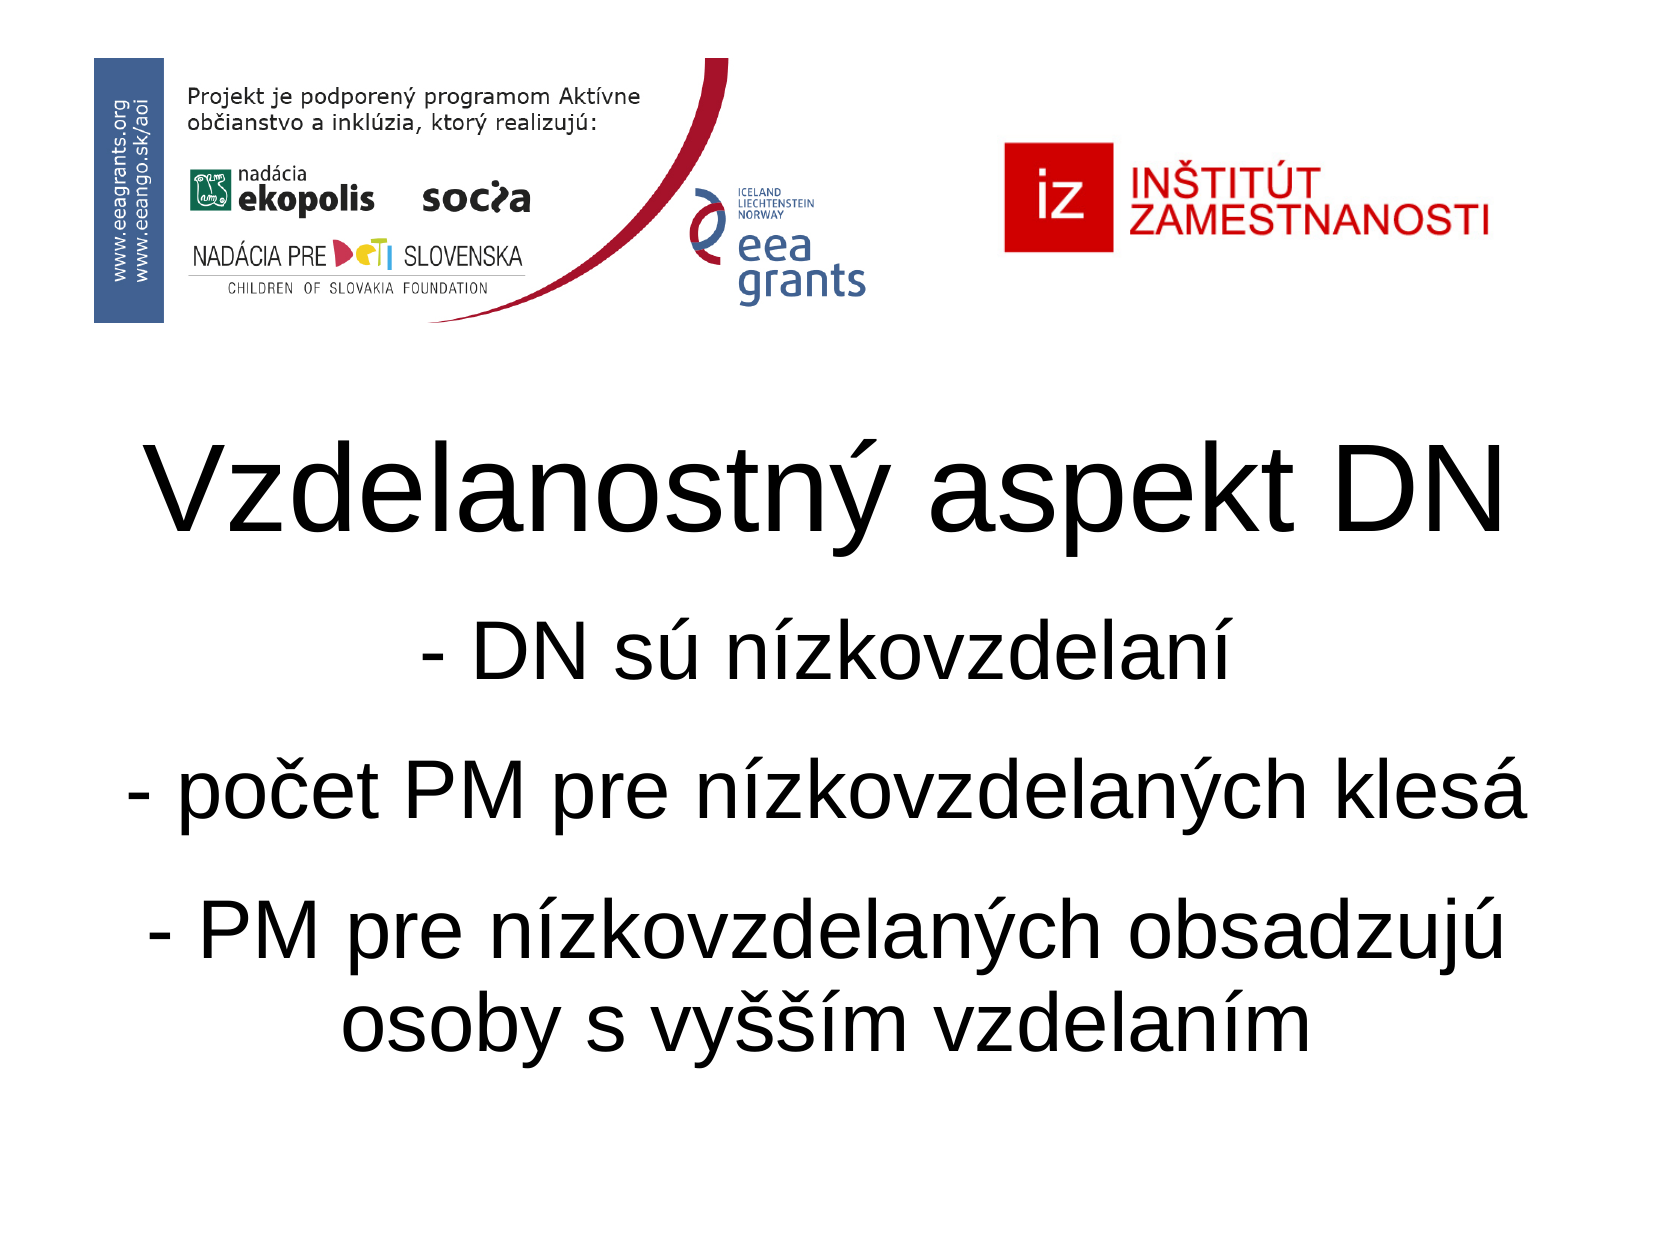

# Vzdelanostný aspekt DN
- DN sú nízkovzdelaní
- počet PM pre nízkovzdelaných klesá
- PM pre nízkovzdelaných obsadzujú osoby s vyšším vzdelaním